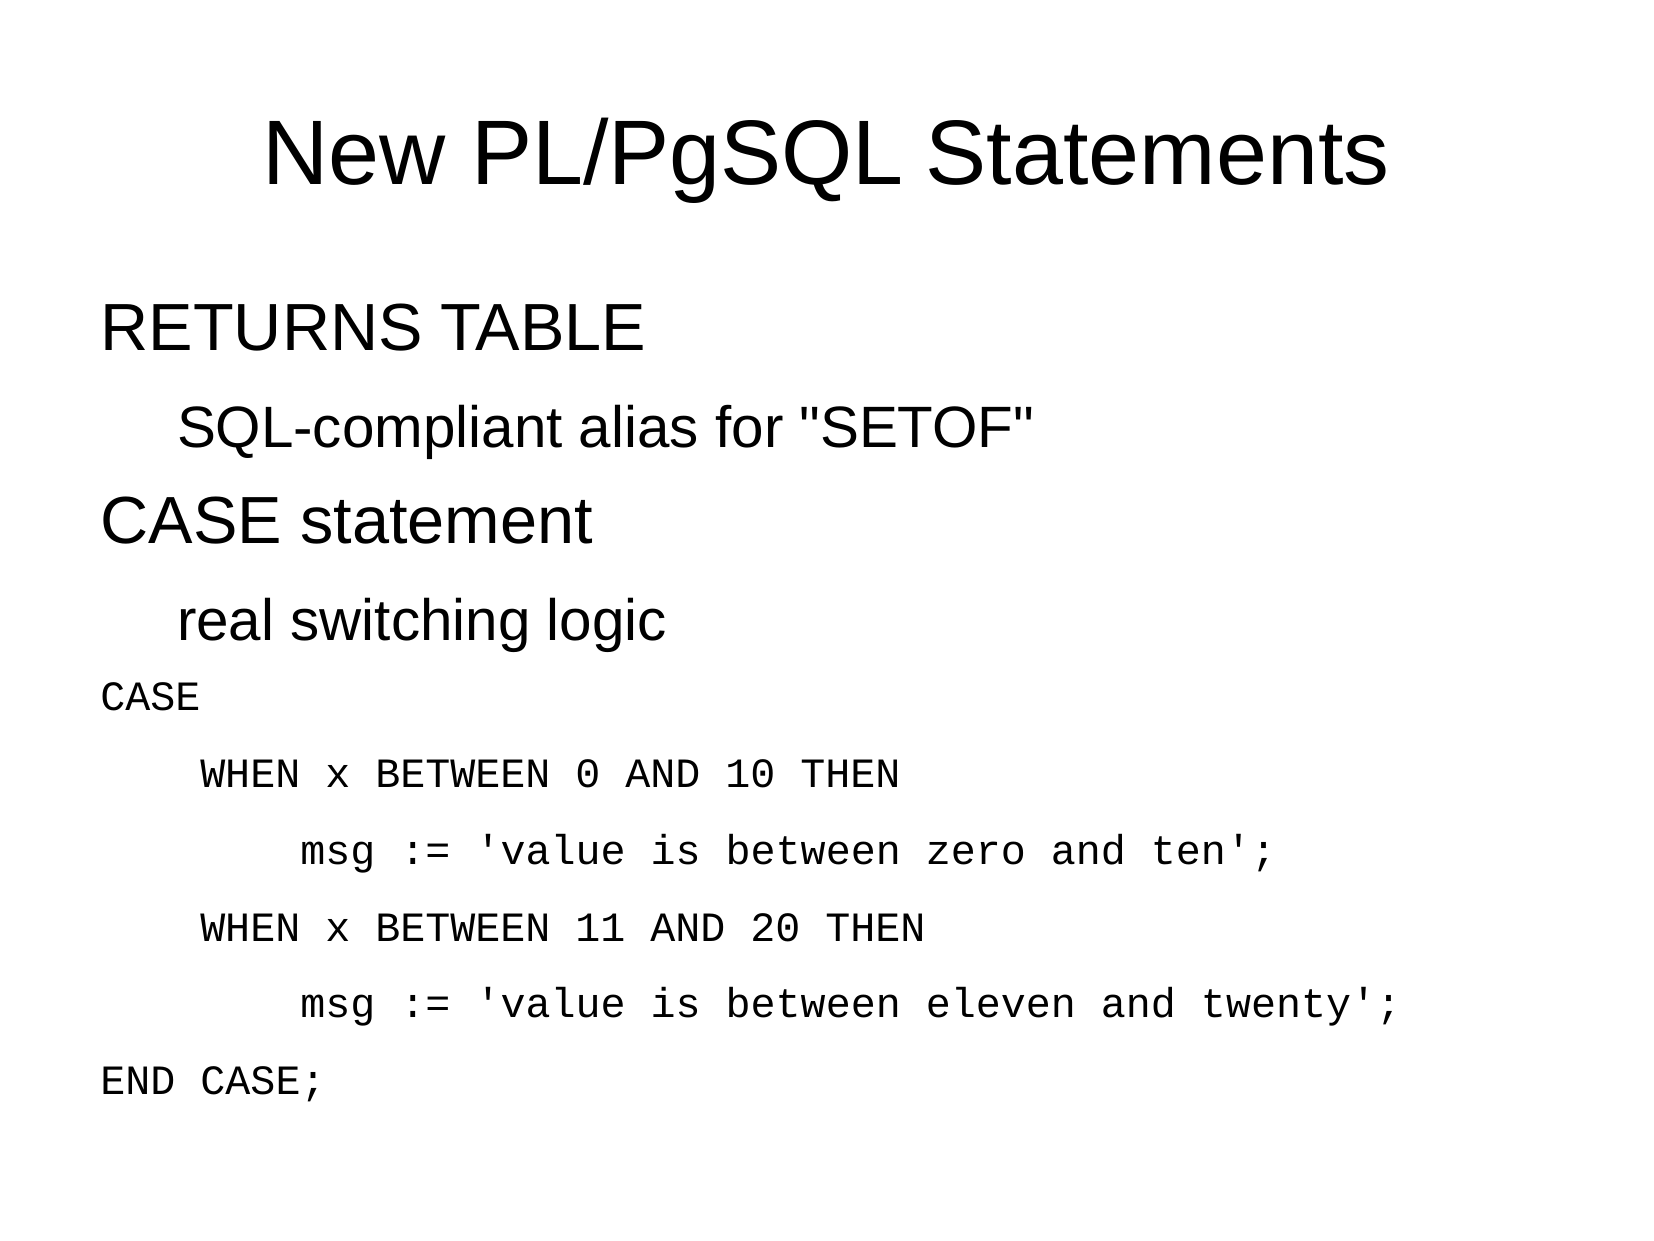

# New PL/PgSQL Statements
RETURNS TABLE
SQL-compliant alias for "SETOF"
CASE statement
real switching logic
CASE
 WHEN x BETWEEN 0 AND 10 THEN
 msg := 'value is between zero and ten';
 WHEN x BETWEEN 11 AND 20 THEN
 msg := 'value is between eleven and twenty';
END CASE;